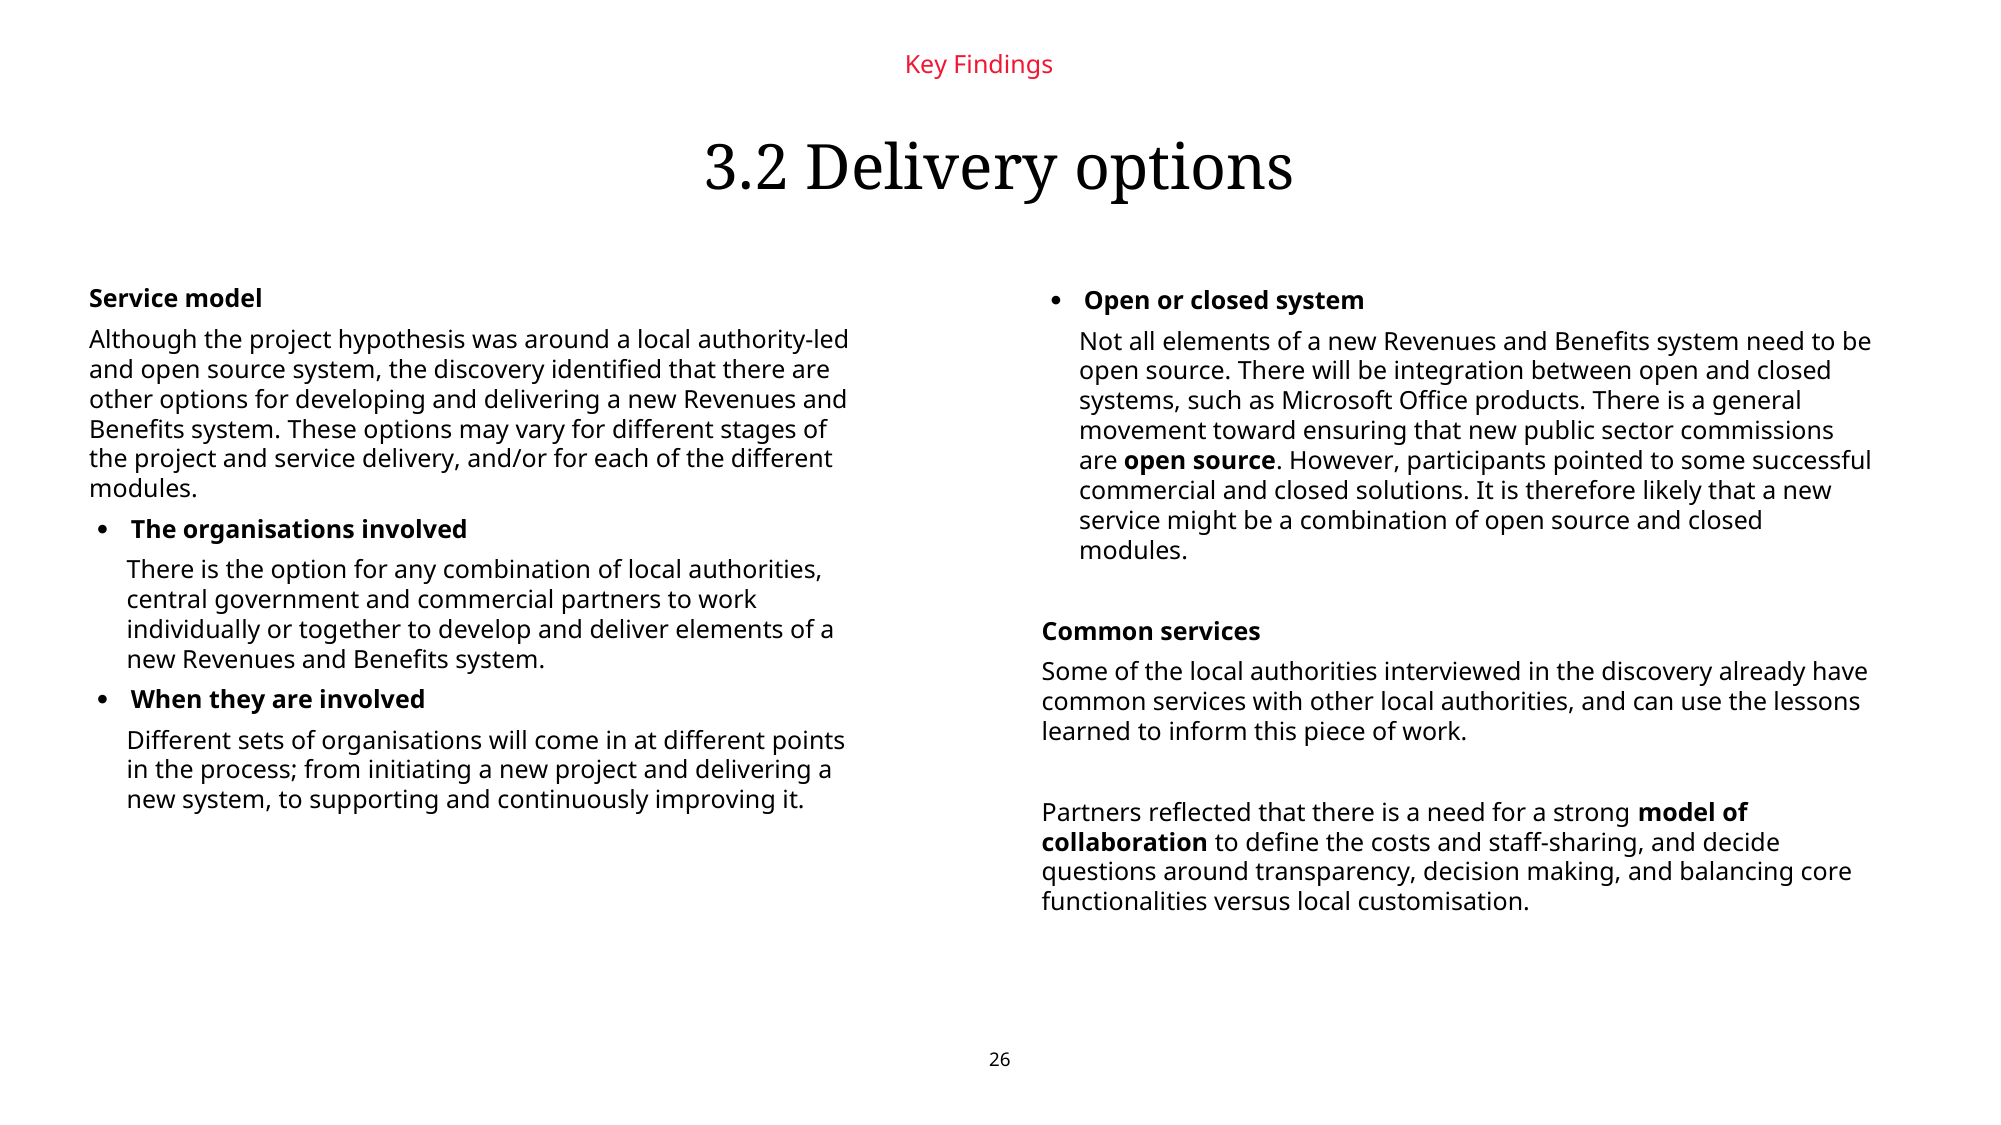

Key Findings
3.2 Delivery options
Service model
Although the project hypothesis was around a local authority-led and open source system, the discovery identified that there are other options for developing and delivering a new Revenues and Benefits system. These options may vary for different stages of the project and service delivery, and/or for each of the different modules.
The organisations involved
There is the option for any combination of local authorities, central government and commercial partners to work individually or together to develop and deliver elements of a new Revenues and Benefits system.
When they are involved
Different sets of organisations will come in at different points in the process; from initiating a new project and delivering a new system, to supporting and continuously improving it.
Open or closed system
Not all elements of a new Revenues and Benefits system need to be open source. There will be integration between open and closed systems, such as Microsoft Office products. There is a general movement toward ensuring that new public sector commissions are open source. However, participants pointed to some successful commercial and closed solutions. It is therefore likely that a new service might be a combination of open source and closed modules.
Common services
Some of the local authorities interviewed in the discovery already have common services with other local authorities, and can use the lessons learned to inform this piece of work.
Partners reflected that there is a need for a strong model of collaboration to define the costs and staff-sharing, and decide questions around transparency, decision making, and balancing core functionalities versus local customisation.